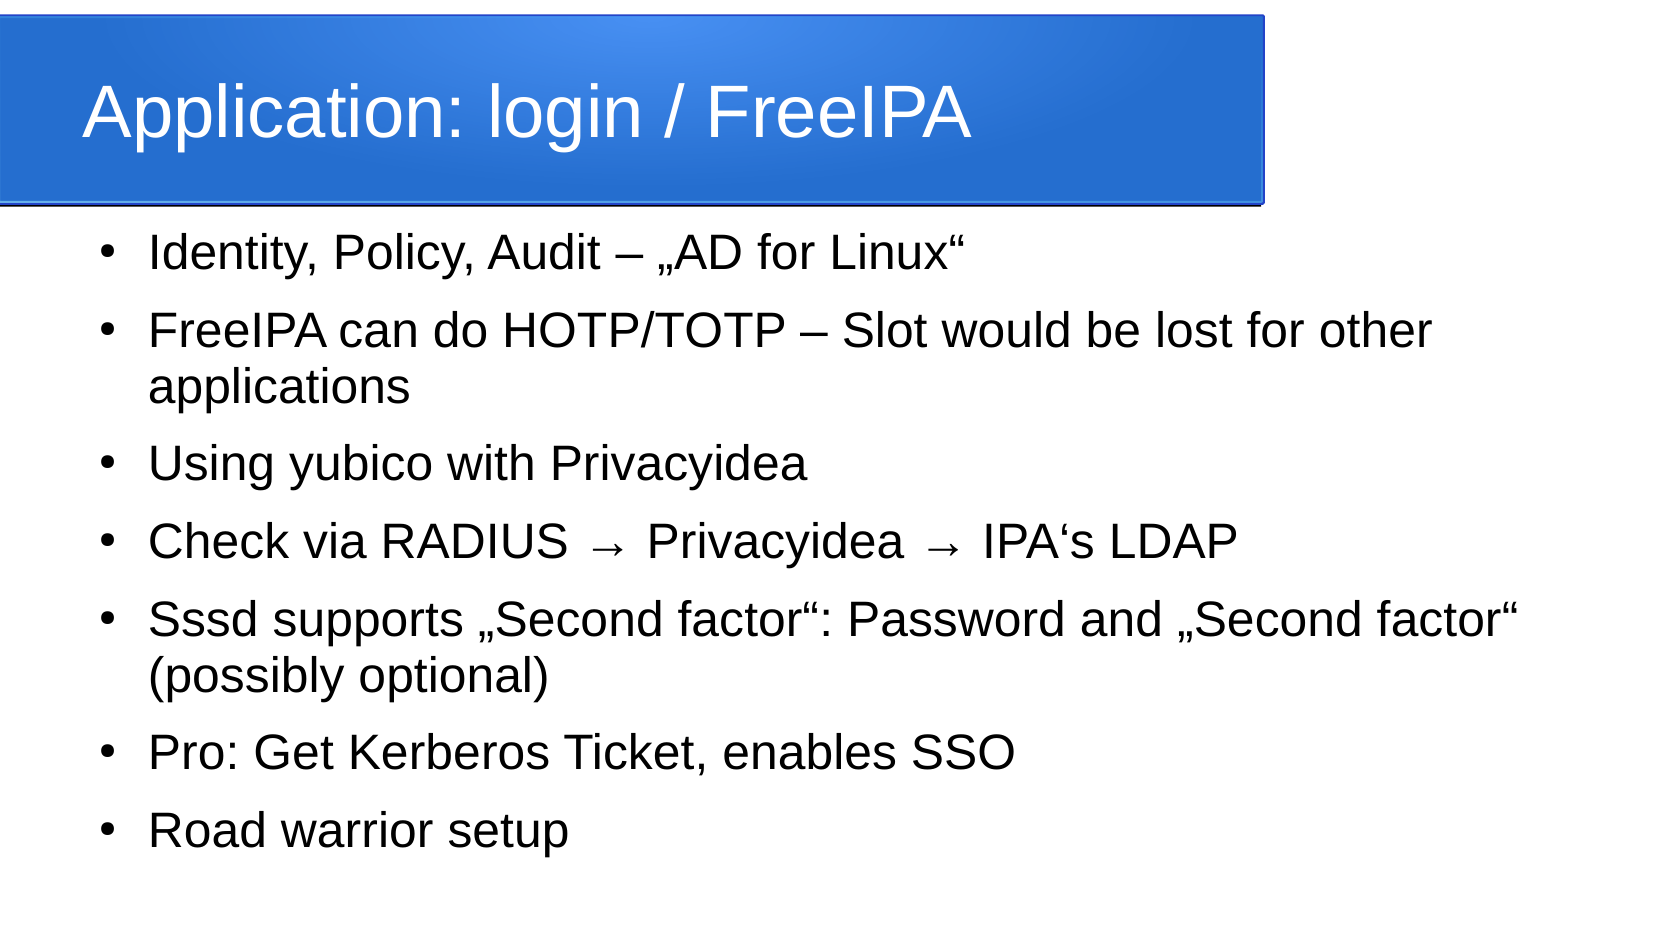

# Application: login / FreeIPA
Identity, Policy, Audit – „AD for Linux“
FreeIPA can do HOTP/TOTP – Slot would be lost for other applications
Using yubico with Privacyidea
Check via RADIUS → Privacyidea → IPA‘s LDAP
Sssd supports „Second factor“: Password and „Second factor“ (possibly optional)
Pro: Get Kerberos Ticket, enables SSO
Road warrior setup